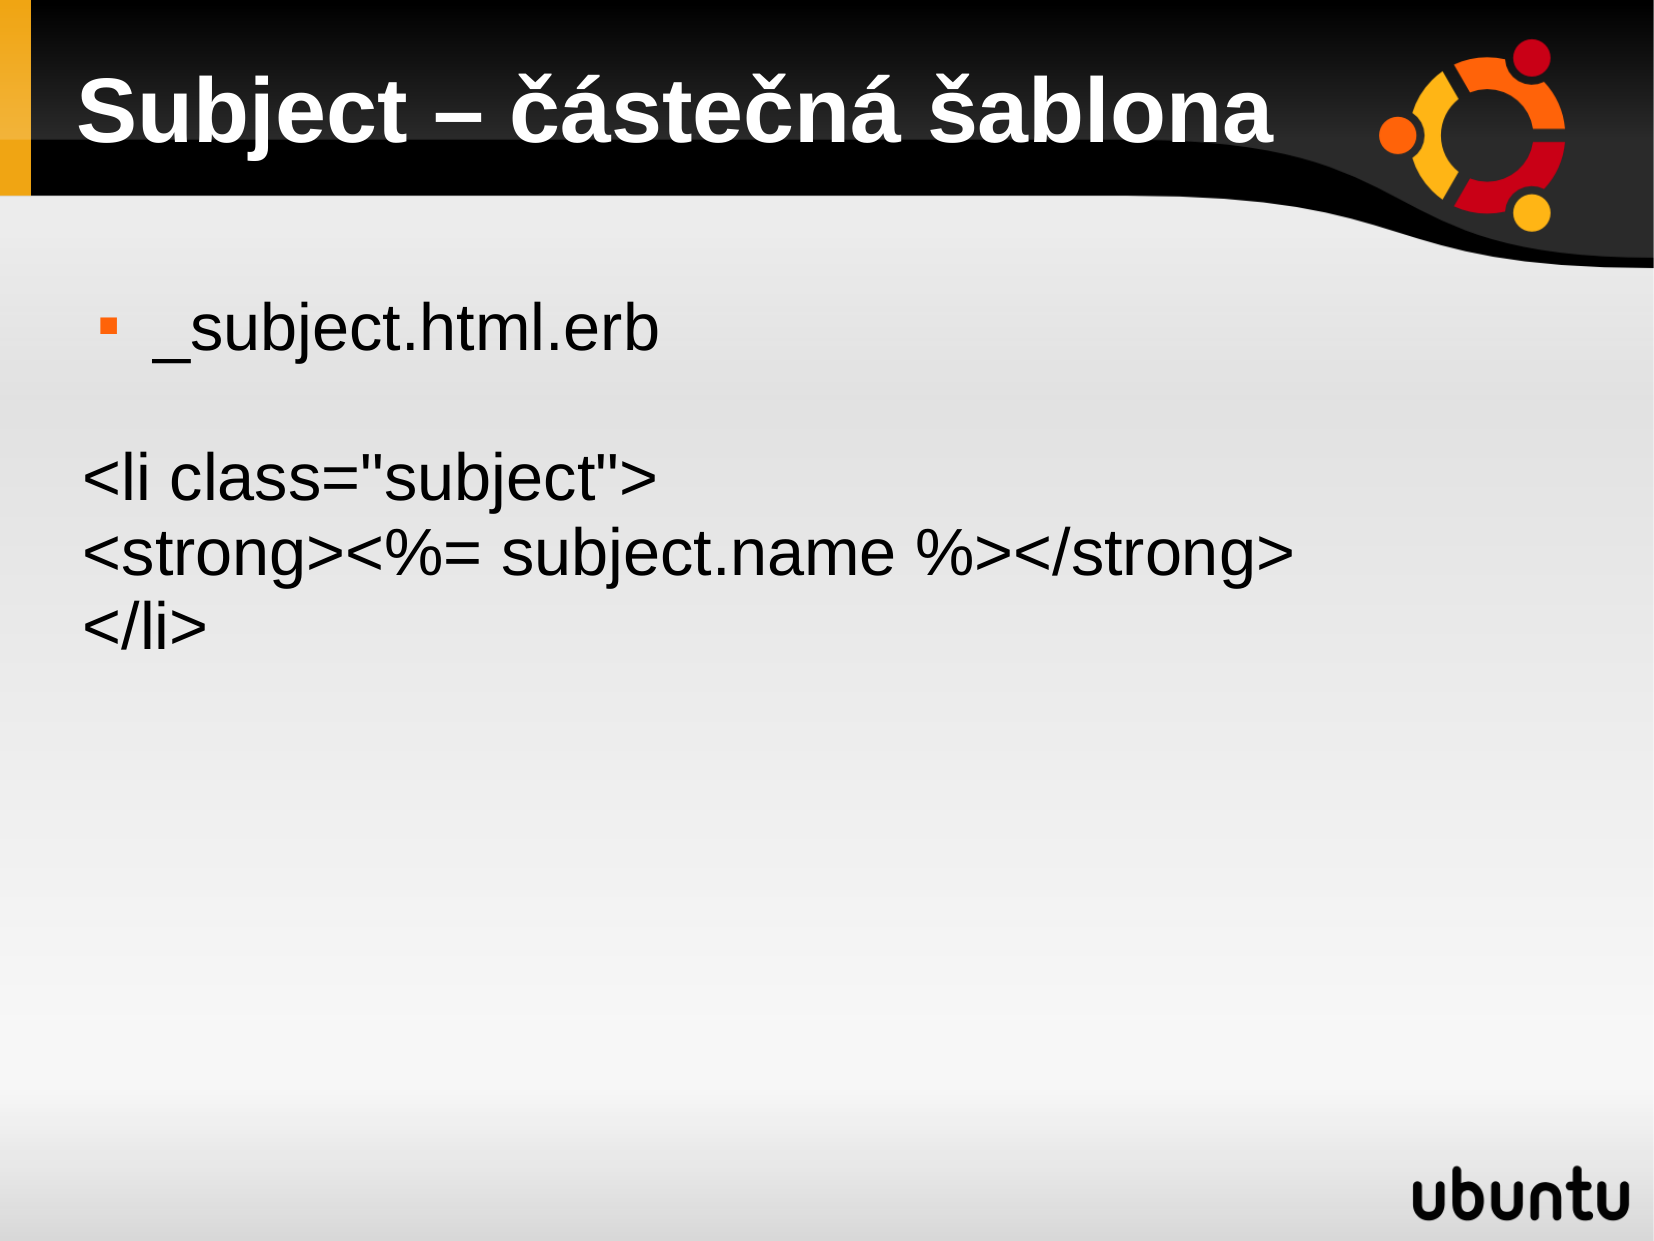

# Subject – částečná šablona
_subject.html.erb
<li class="subject">
<strong><%= subject.name %></strong>
</li>